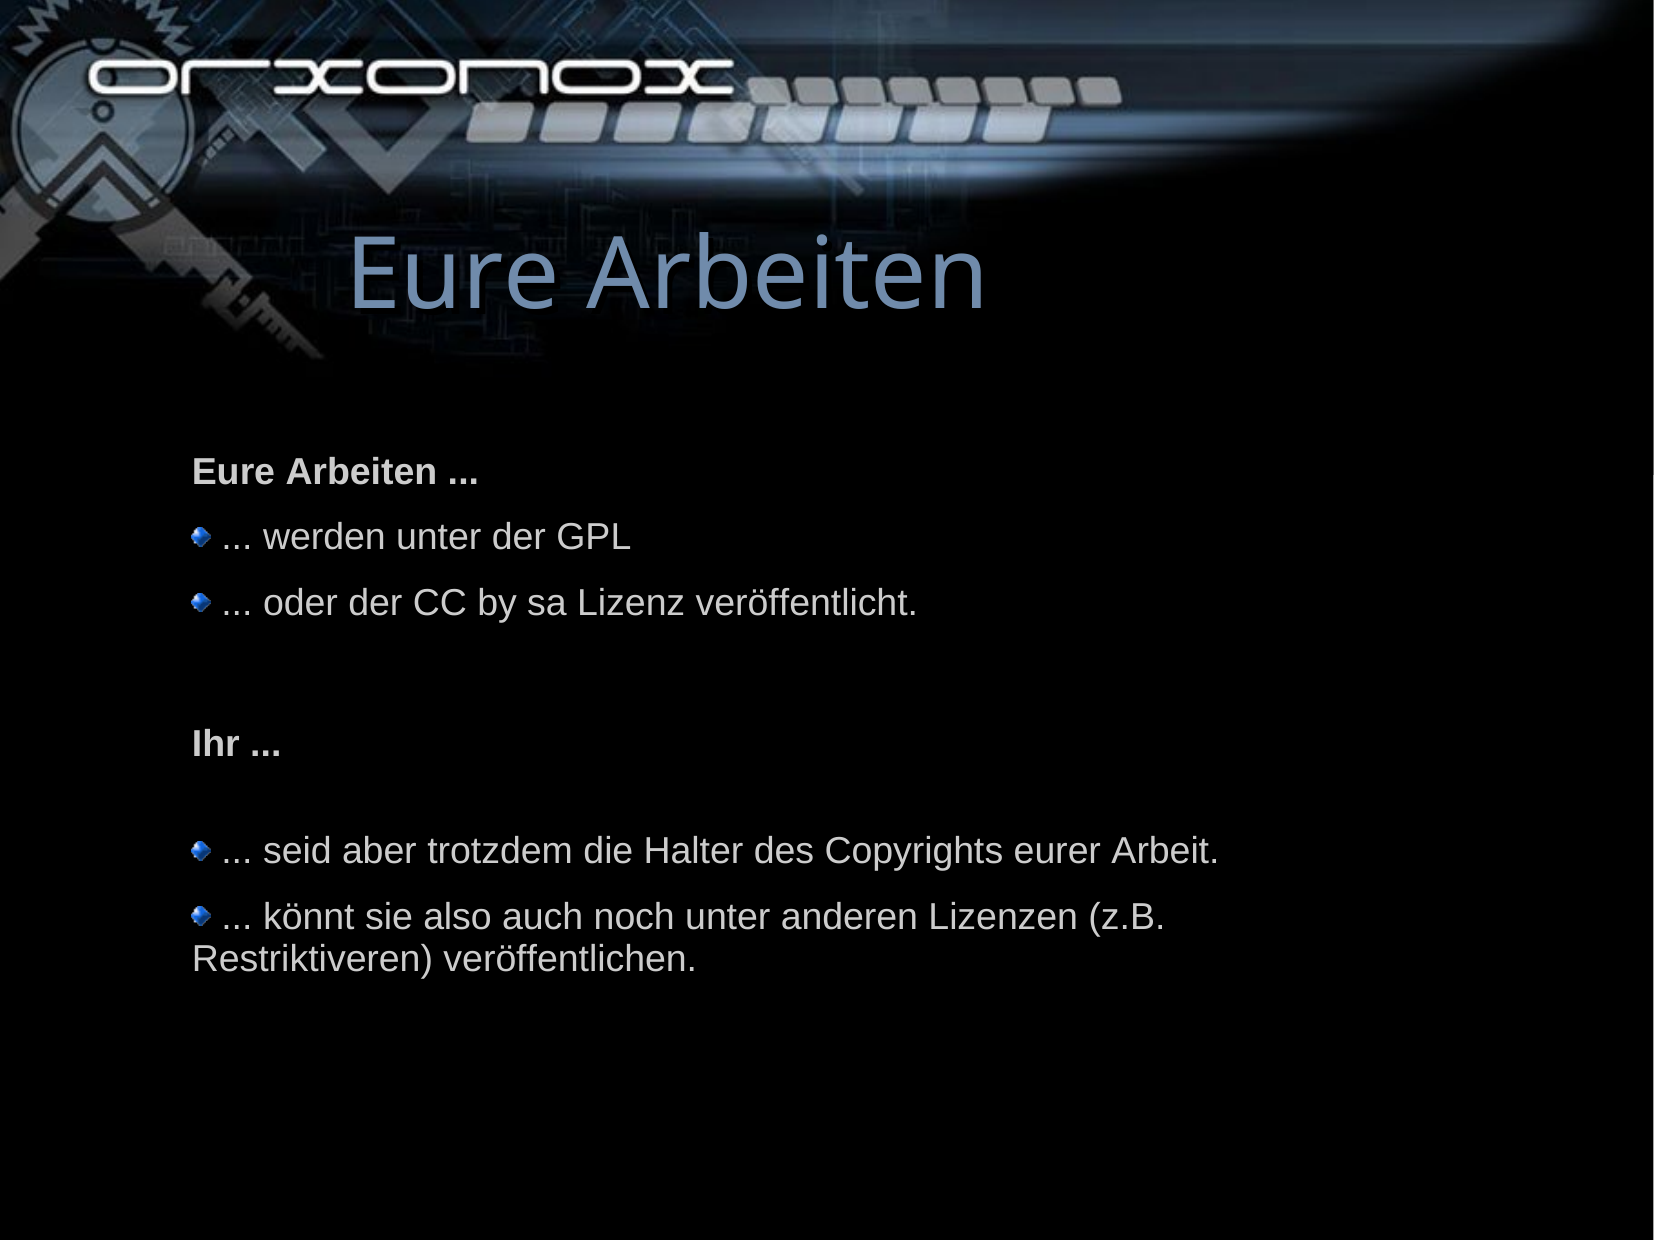

Eure Arbeiten
Eure Arbeiten ...
 ... werden unter der GPL
 ... oder der CC by sa Lizenz veröffentlicht.
Ihr ...
 ... seid aber trotzdem die Halter des Copyrights eurer Arbeit.
 ... könnt sie also auch noch unter anderen Lizenzen (z.B. Restriktiveren) veröffentlichen.